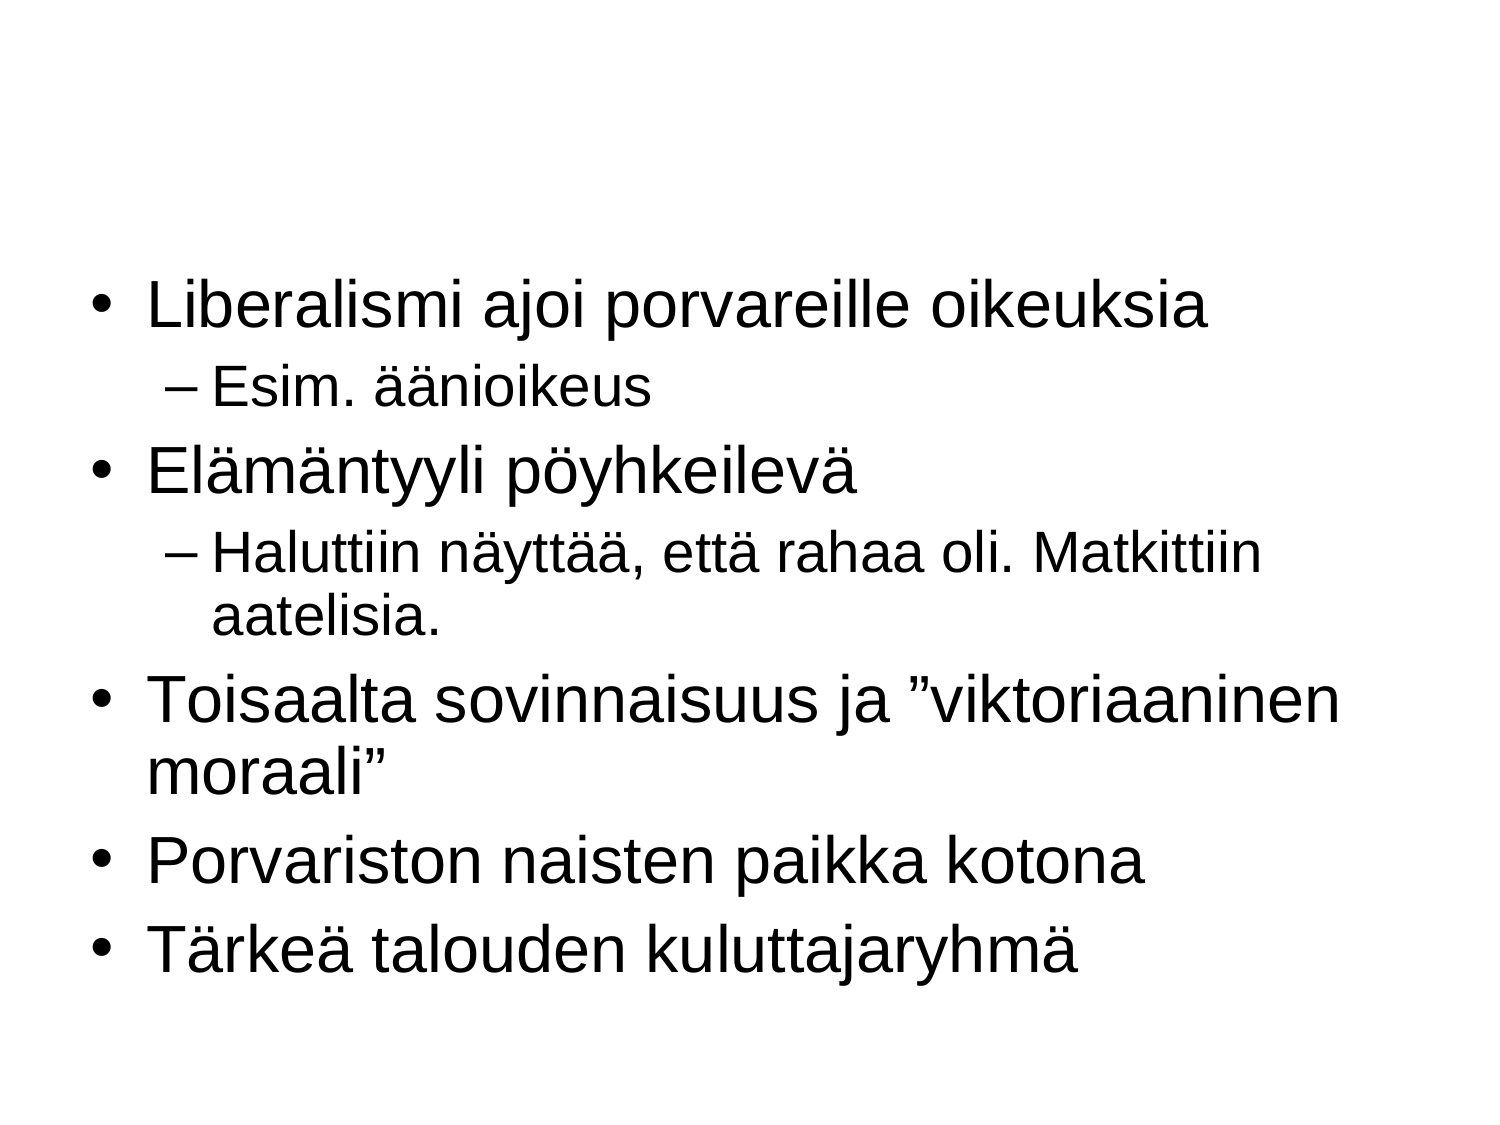

#
Liberalismi ajoi porvareille oikeuksia
Esim. äänioikeus
Elämäntyyli pöyhkeilevä
Haluttiin näyttää, että rahaa oli. Matkittiin aatelisia.
Toisaalta sovinnaisuus ja ”viktoriaaninen moraali”
Porvariston naisten paikka kotona
Tärkeä talouden kuluttajaryhmä